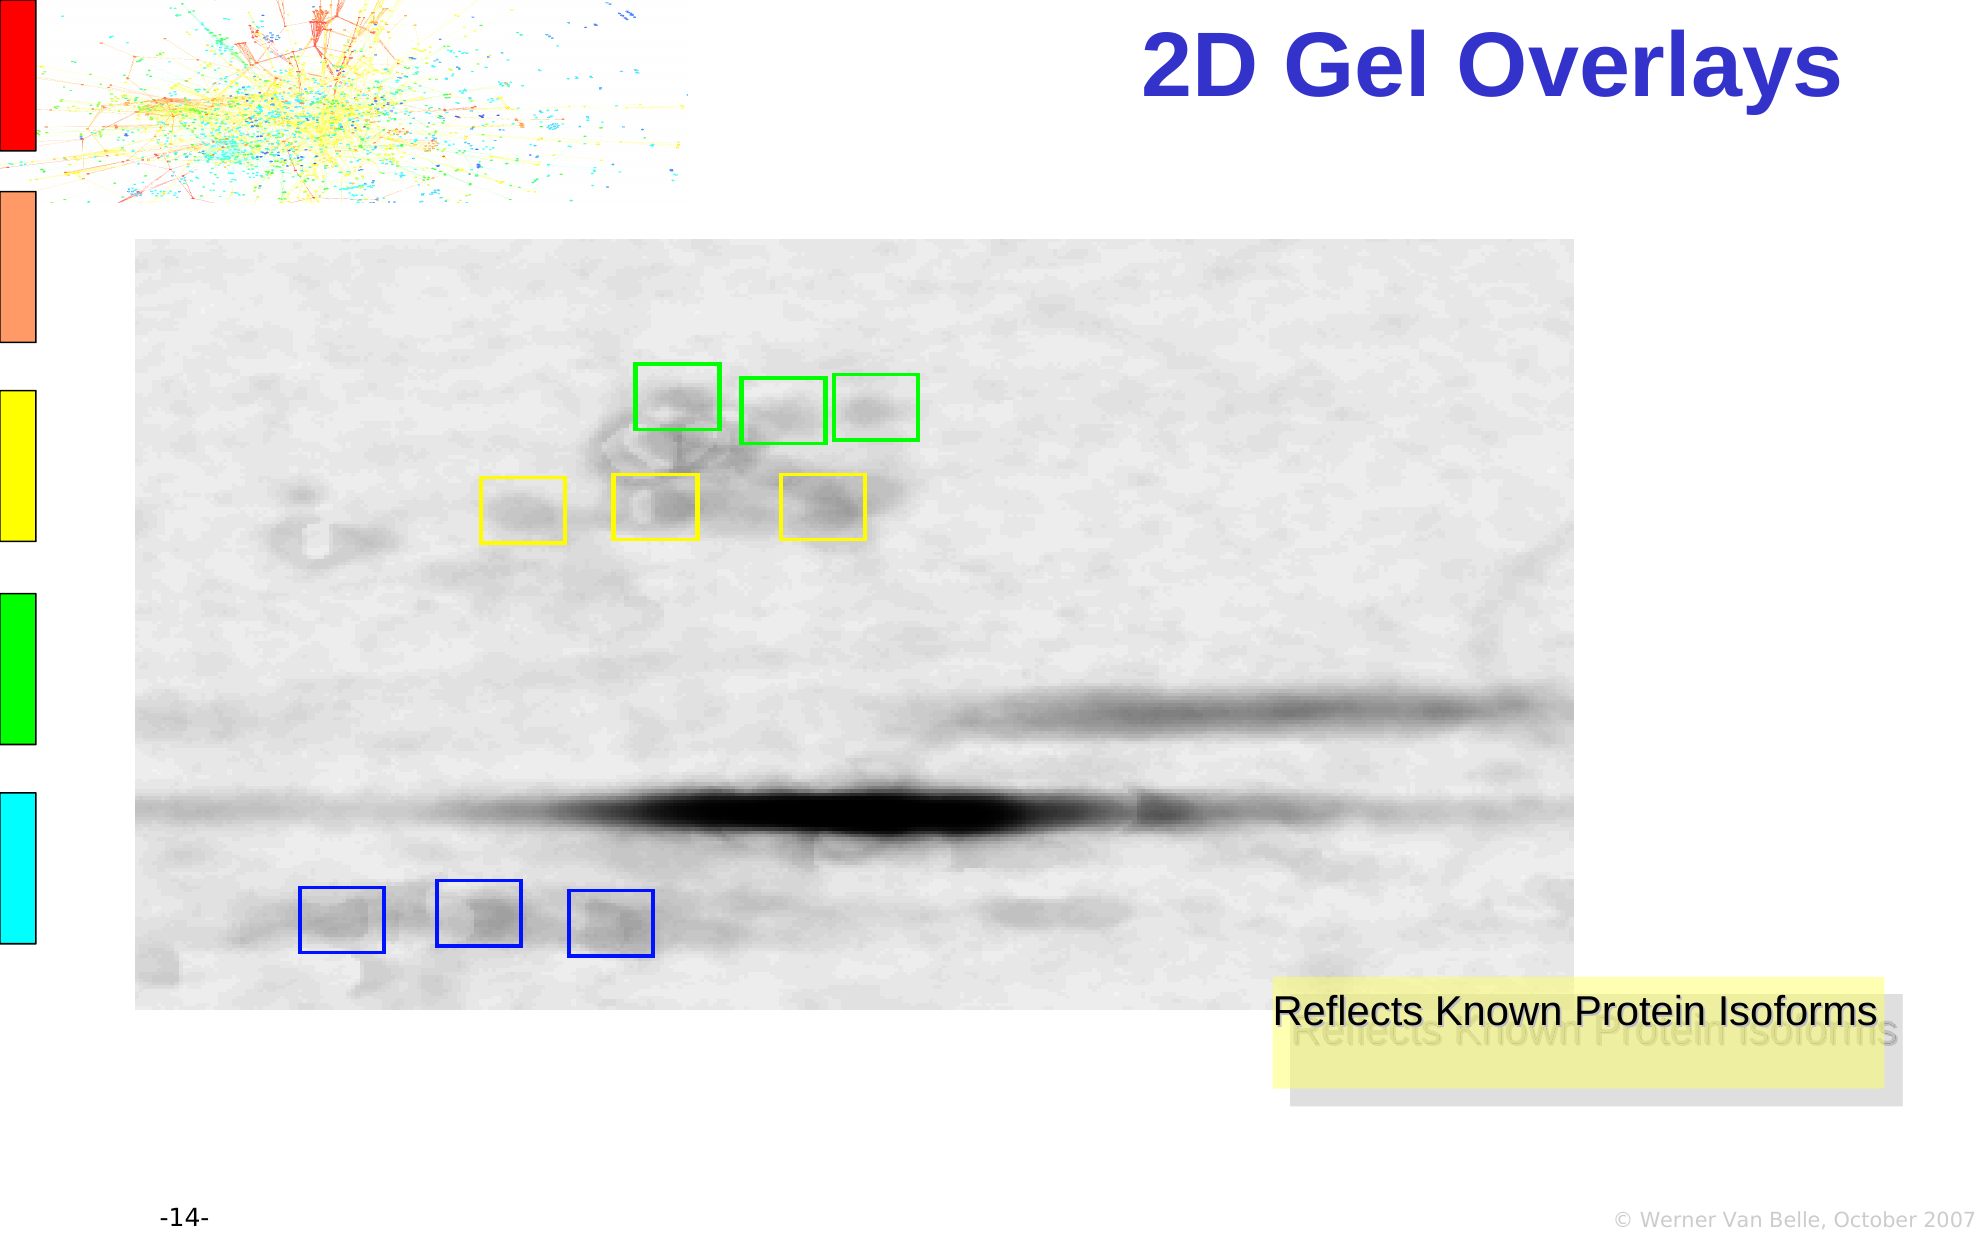

# 2D Gel Overlays
Reflects Known Protein Isoforms